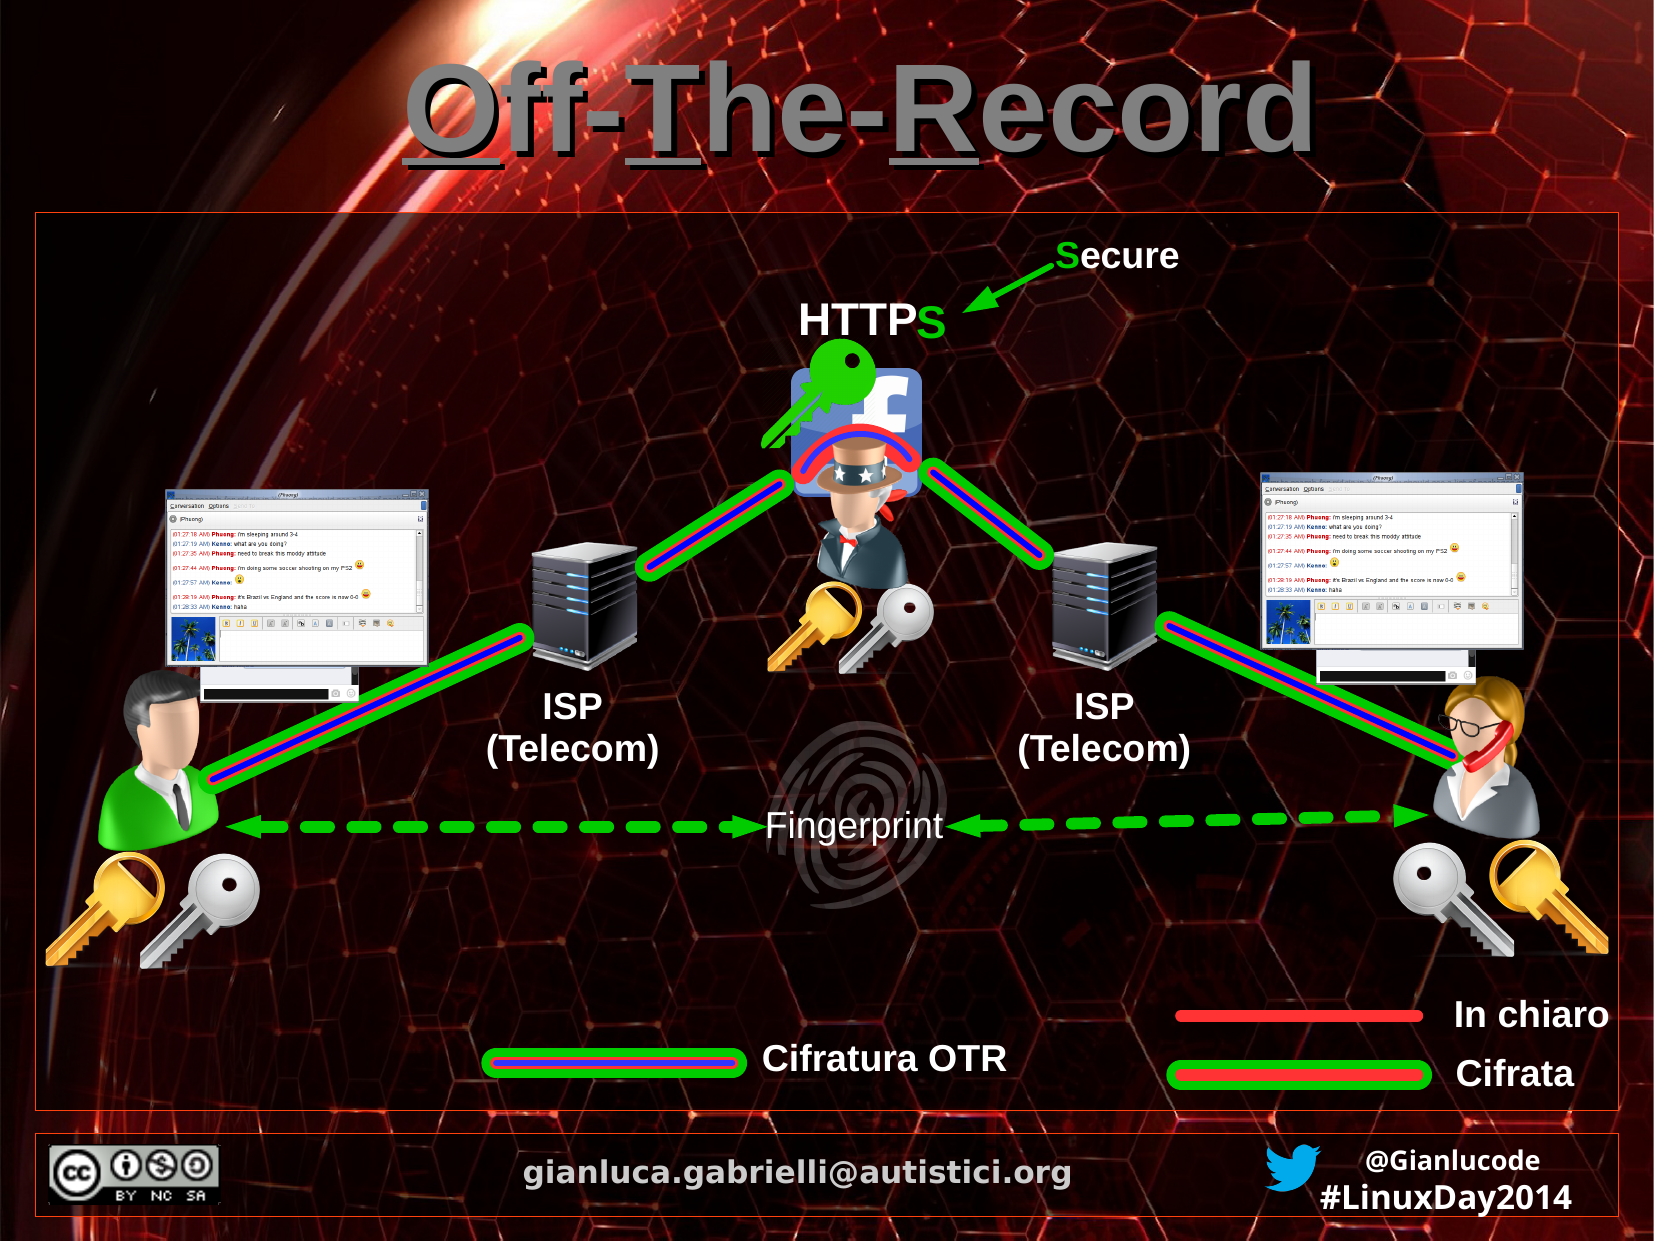

Off-The-Record
Secure
HTTP
S
ISP
(Telecom)
ISP
(Telecom)
Fingerprint
In chiaro
Cifratura OTR
Cifrata
@Gianlucode
gianluca.gabrielli@autistici.org
#LinuxDay2014